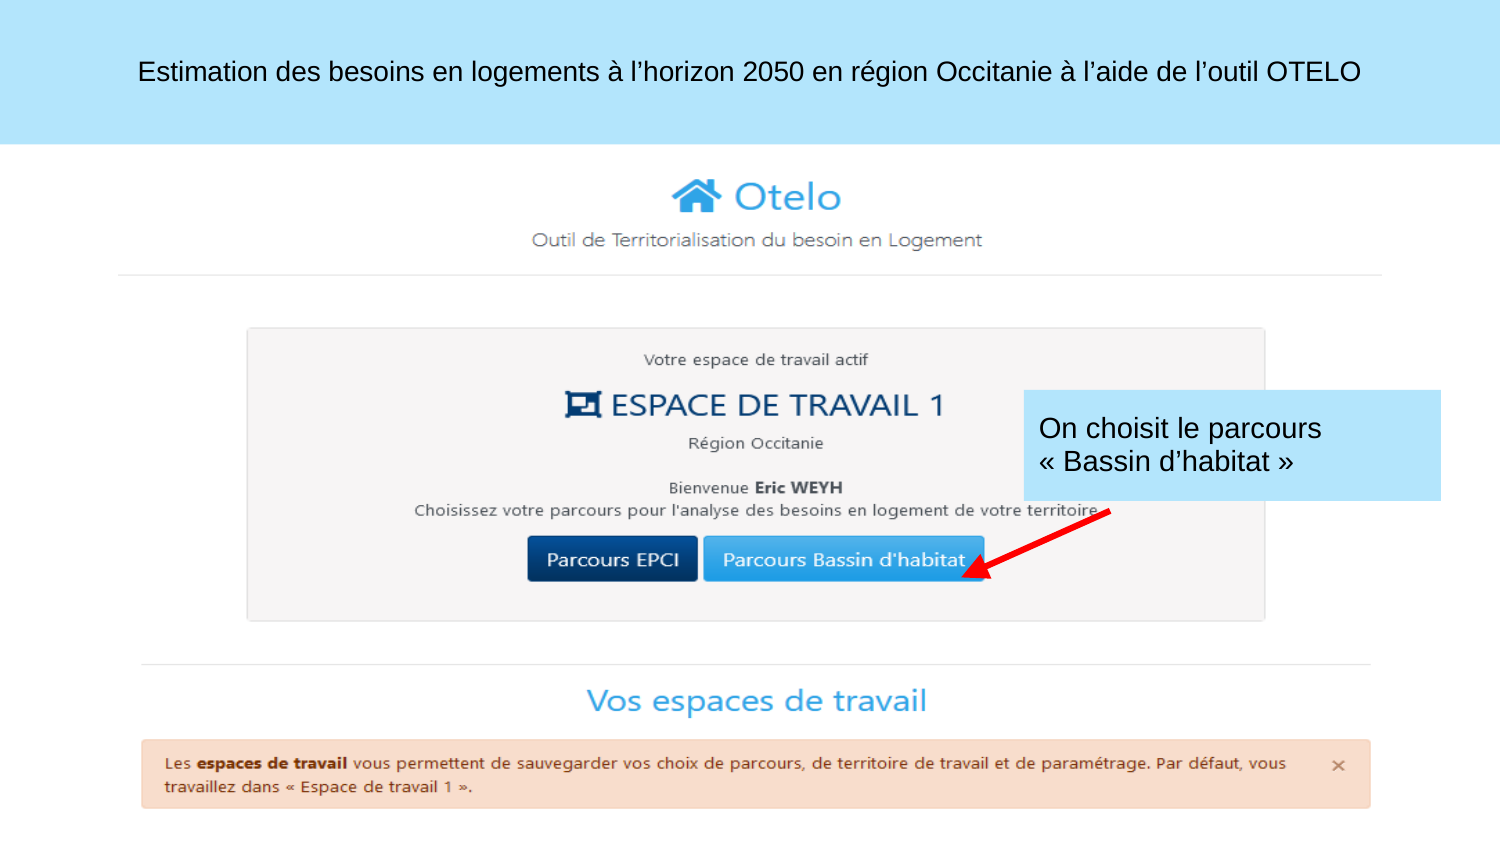

Estimation des besoins en logements à l’horizon 2050 en région Occitanie à l’aide de l’outil OTELO
On choisit le parcours « Bassin d’habitat »